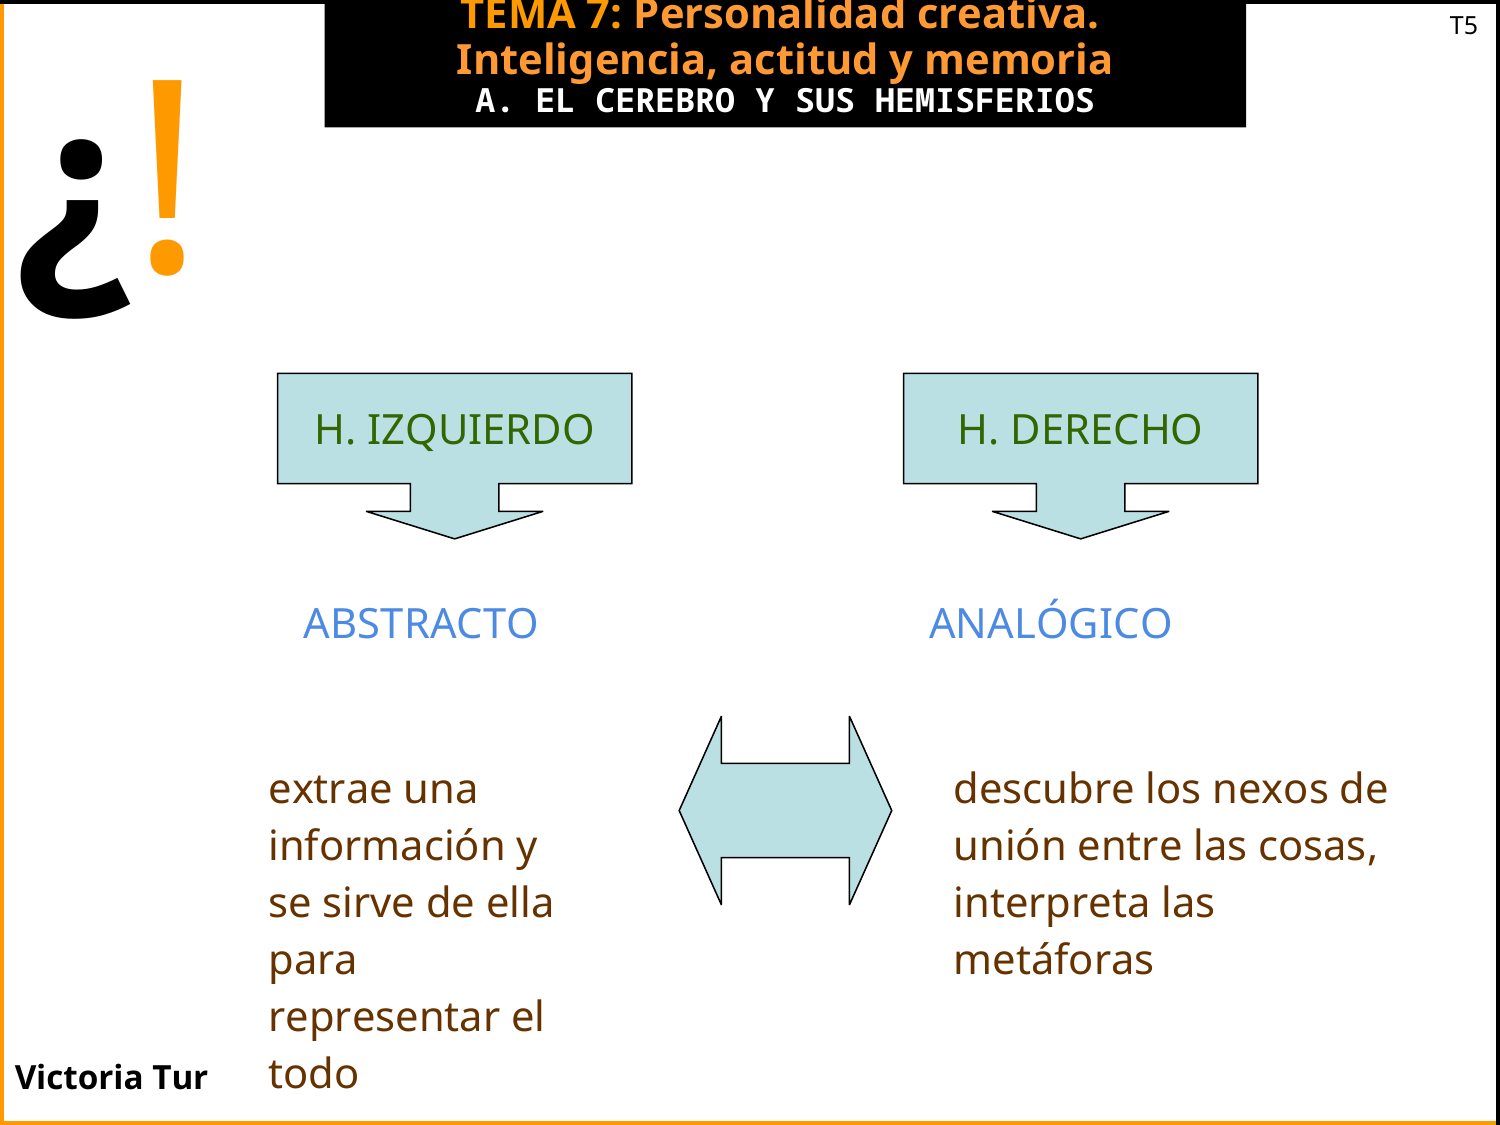

T5
H. IZQUIERDO
H. DERECHO
ABSTRACTO
 ANALÓGICO
extrae una información y se sirve de ella para representar el todo
descubre los nexos de unión entre las cosas, interpreta las metáforas